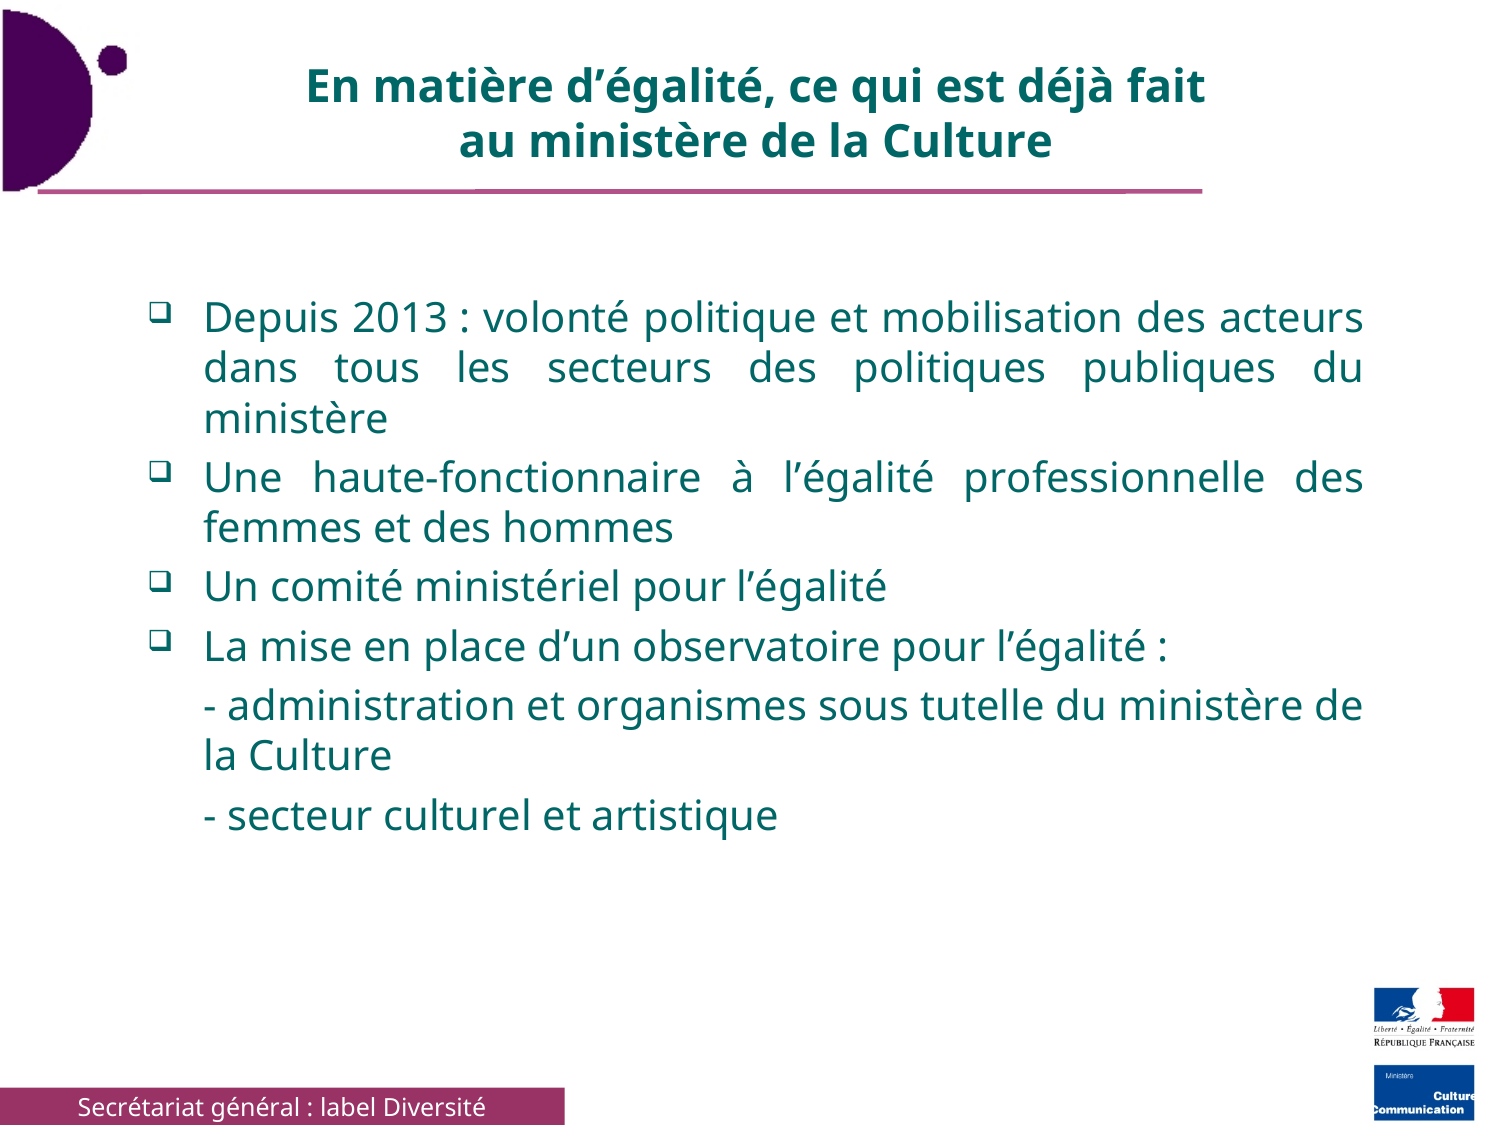

En matière d’égalité, ce qui est déjà fait
au ministère de la Culture
# Depuis 2013 : volonté politique et mobilisation des acteurs dans tous les secteurs des politiques publiques du ministère
Une haute-fonctionnaire à l’égalité professionnelle des femmes et des hommes
Un comité ministériel pour l’égalité
La mise en place d’un observatoire pour l’égalité :
- administration et organismes sous tutelle du ministère de la Culture
- secteur culturel et artistique